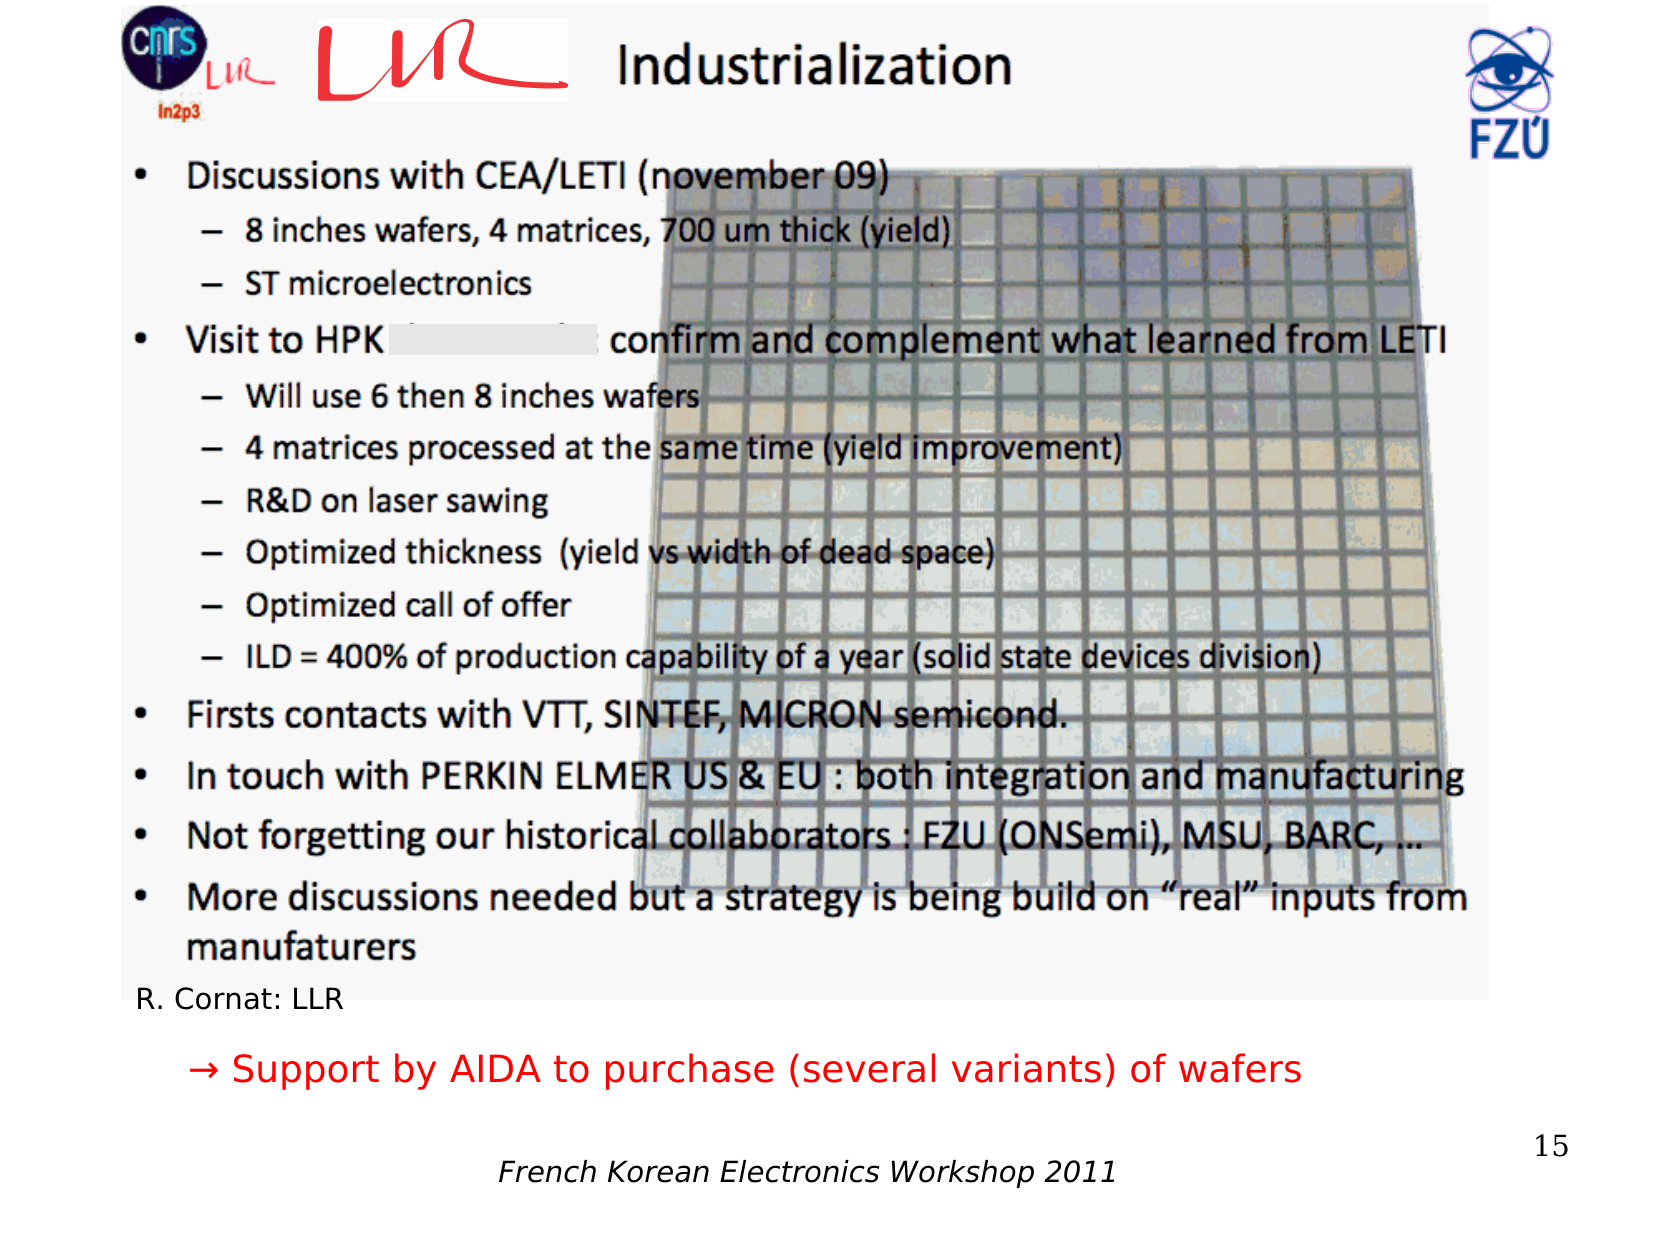

R. Cornat: LLR
→ Support by AIDA to purchase (several variants) of wafers
15